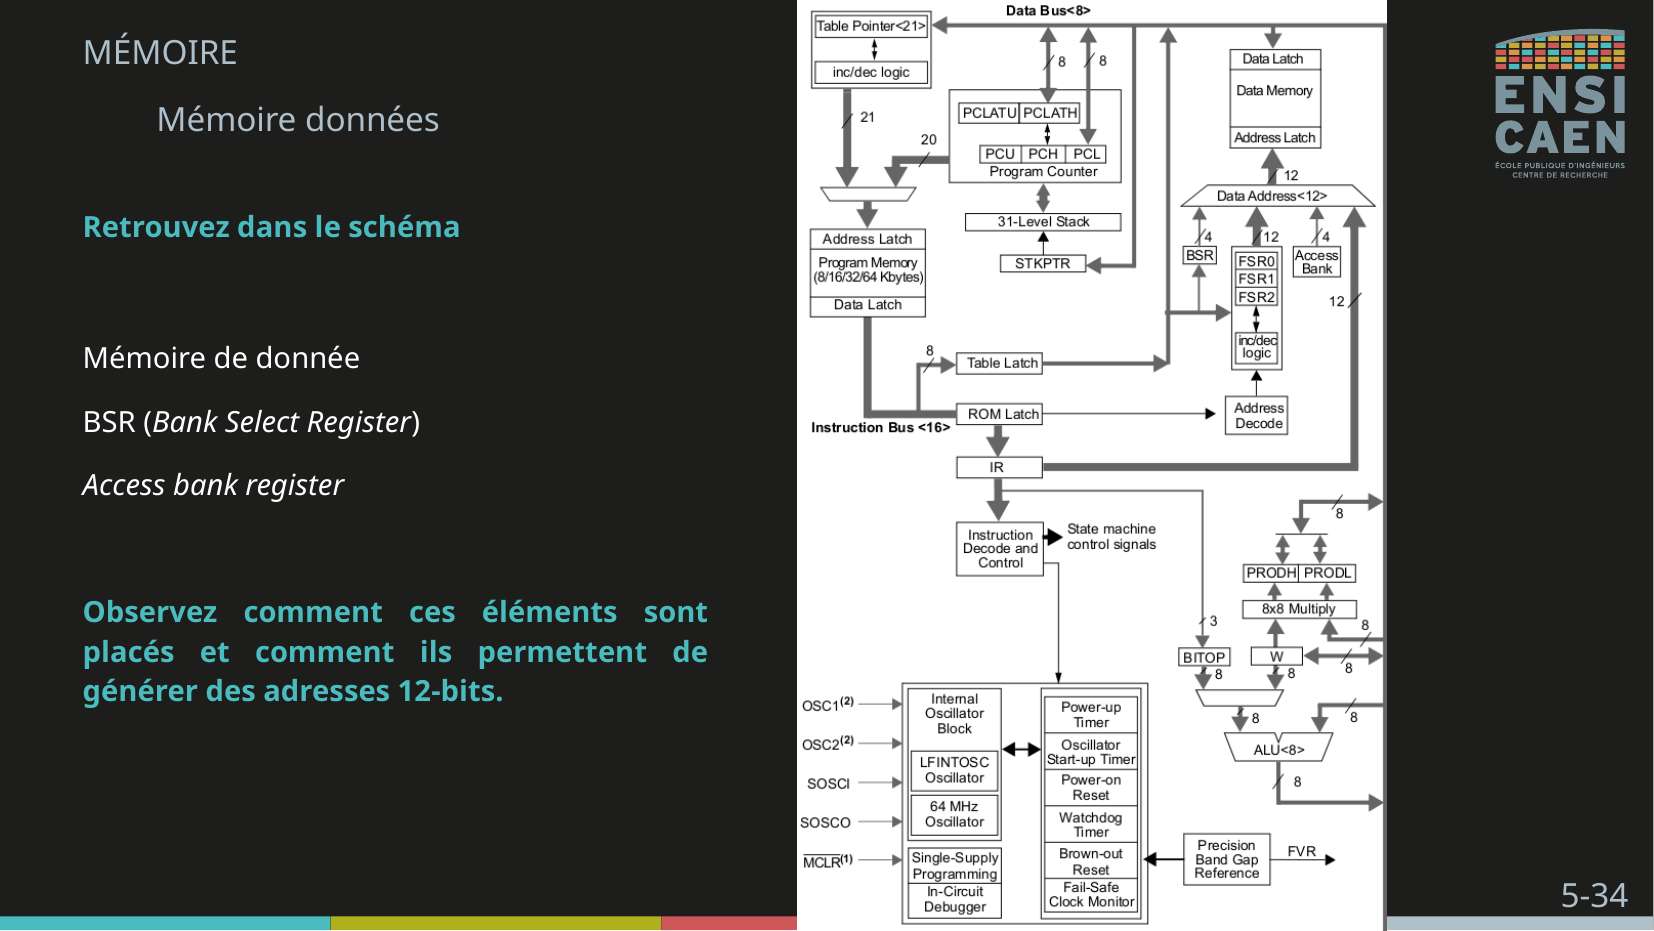

# MÉMOIRE Mémoire données
Retrouvez dans le schéma
Mémoire de donnée
BSR (Bank Select Register)
Access bank register
Observez comment ces éléments sont placés et comment ils permettent de générer des adresses 12-bits.